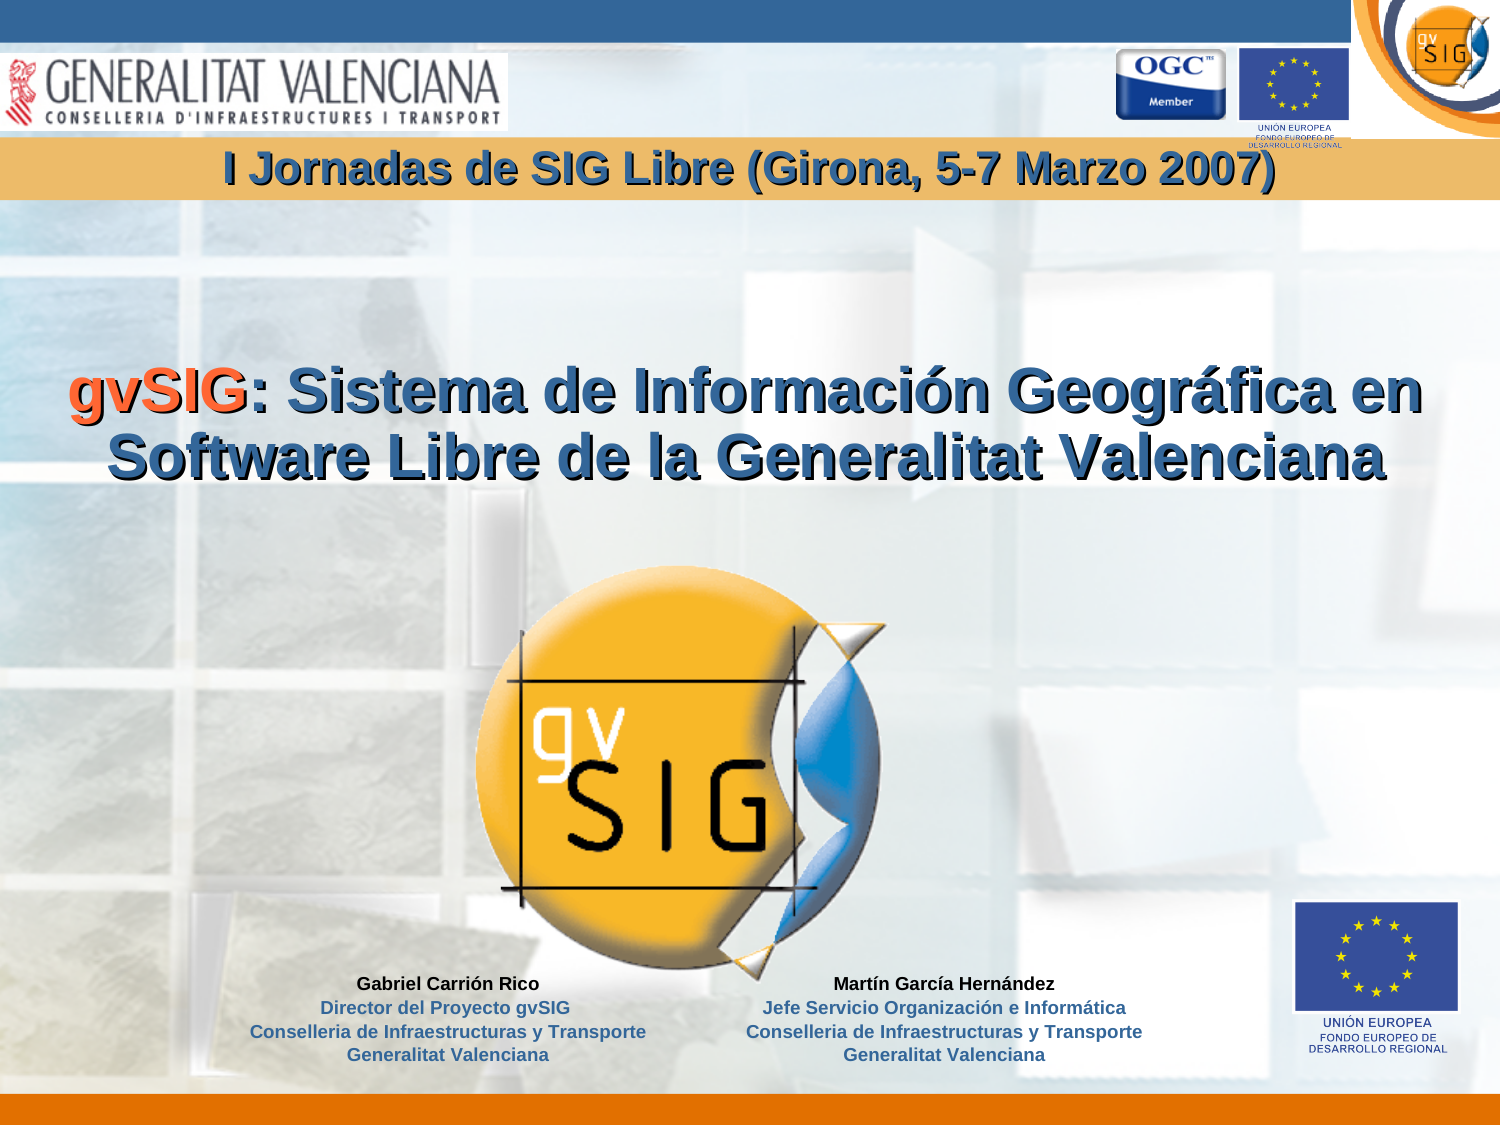

I Jornadas de SIG Libre (Girona, 5-7 Marzo 2007)
gvSIG: Sistema de Información Geográfica en Software Libre de la Generalitat Valenciana
Gabriel Carrión Rico
Director del Proyecto gvSIG
Conselleria de Infraestructuras y Transporte
Generalitat Valenciana
Martín García Hernández
Jefe Servicio Organización e Informática
Conselleria de Infraestructuras y Transporte
Generalitat Valenciana